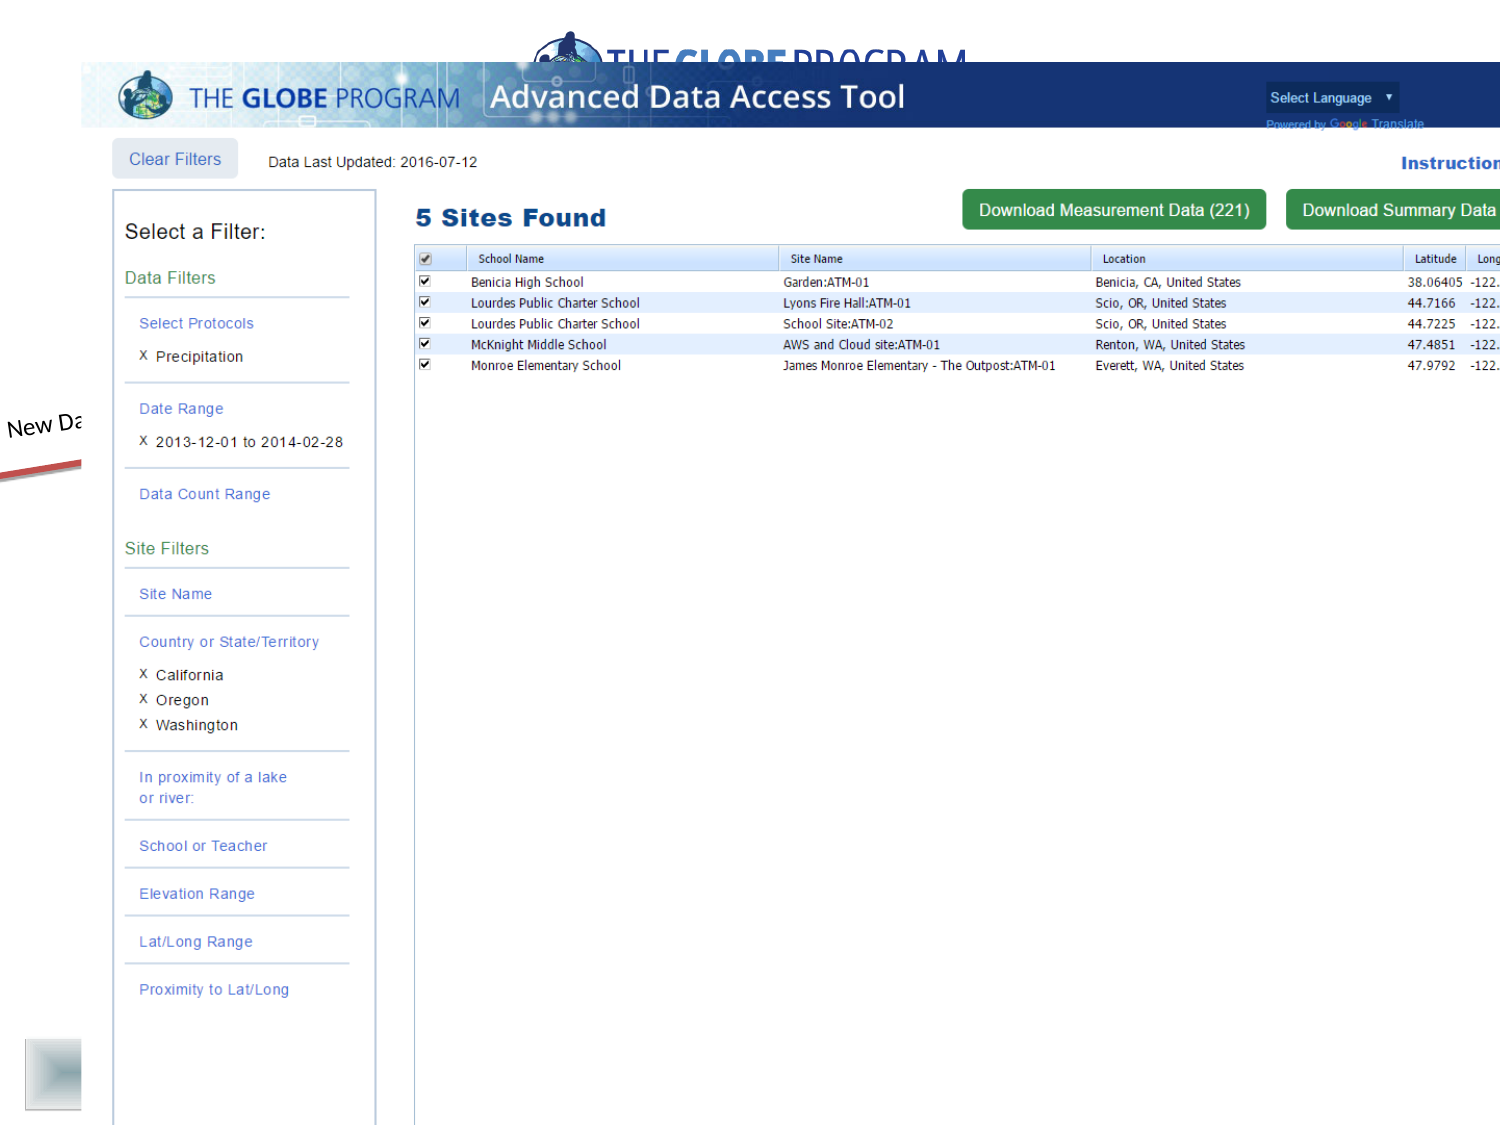

New Date Range
Data 2013 and 2015